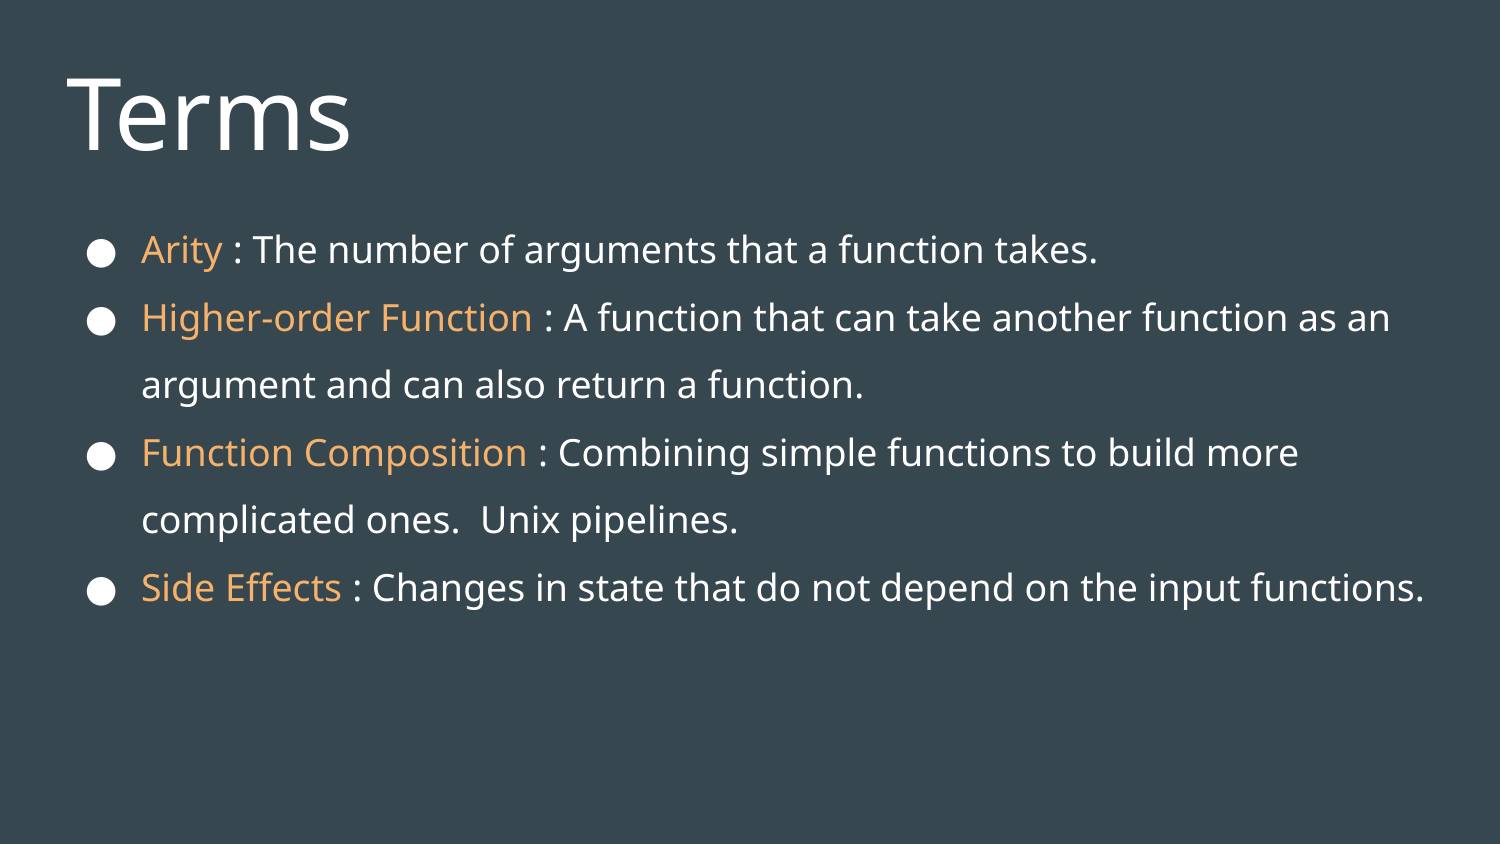

# Terms
Arity : The number of arguments that a function takes.
Higher-order Function : A function that can take another function as an argument and can also return a function.
Function Composition : Combining simple functions to build more complicated ones. Unix pipelines.
Side Effects : Changes in state that do not depend on the input functions.